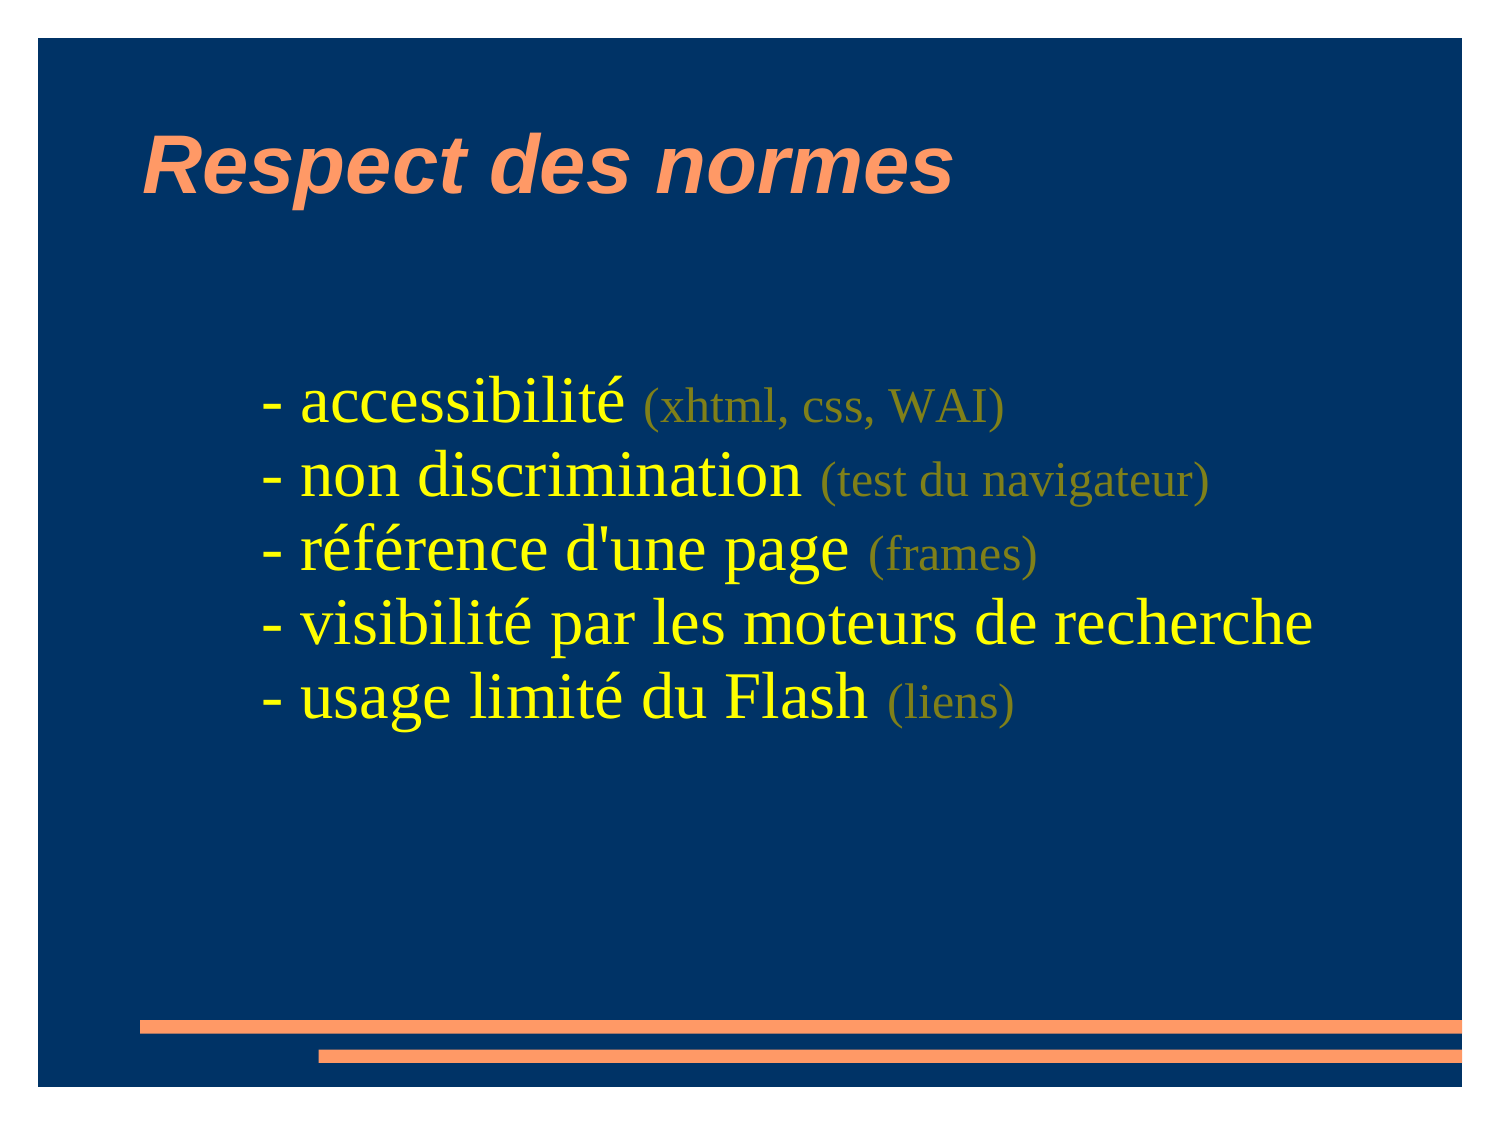

# Respect des normes
- accessibilité (xhtml, css, WAI)
- non discrimination (test du navigateur)
- référence d'une page (frames)
- visibilité par les moteurs de recherche
- usage limité du Flash (liens)